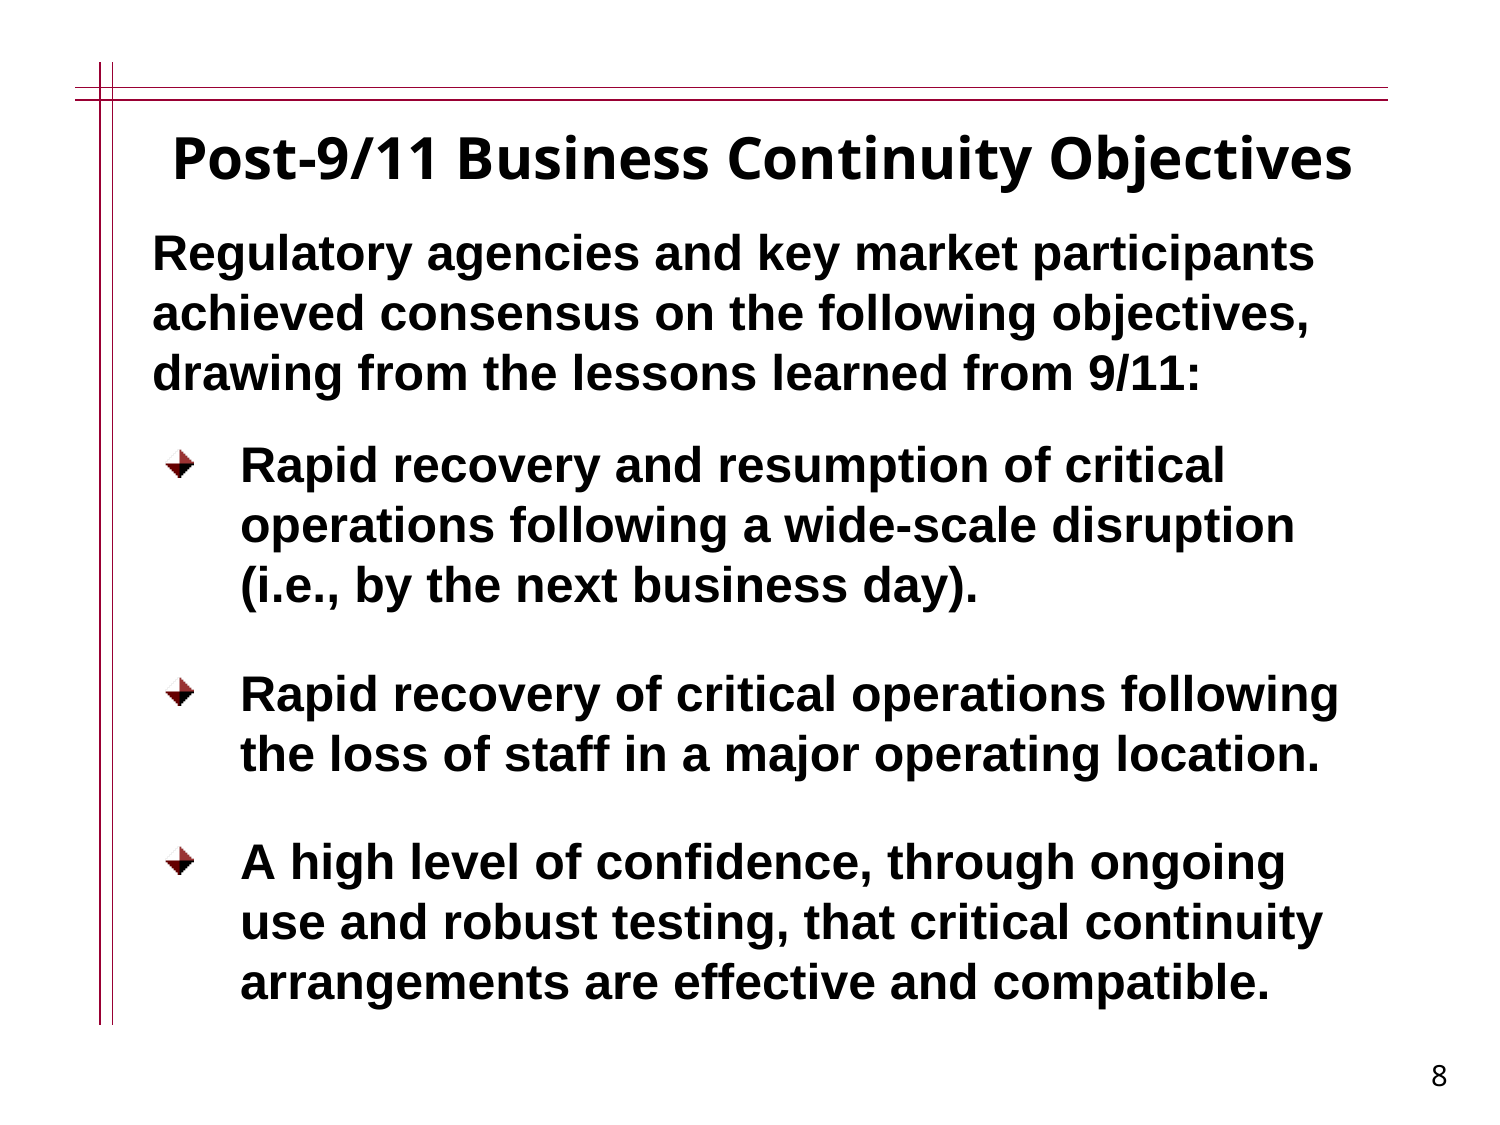

# Post-9/11 Business Continuity Objectives
Regulatory agencies and key market participants achieved consensus on the following objectives, drawing from the lessons learned from 9/11:
Rapid recovery and resumption of critical operations following a wide-scale disruption (i.e., by the next business day).
Rapid recovery of critical operations following the loss of staff in a major operating location.
A high level of confidence, through ongoing use and robust testing, that critical continuity arrangements are effective and compatible.
8